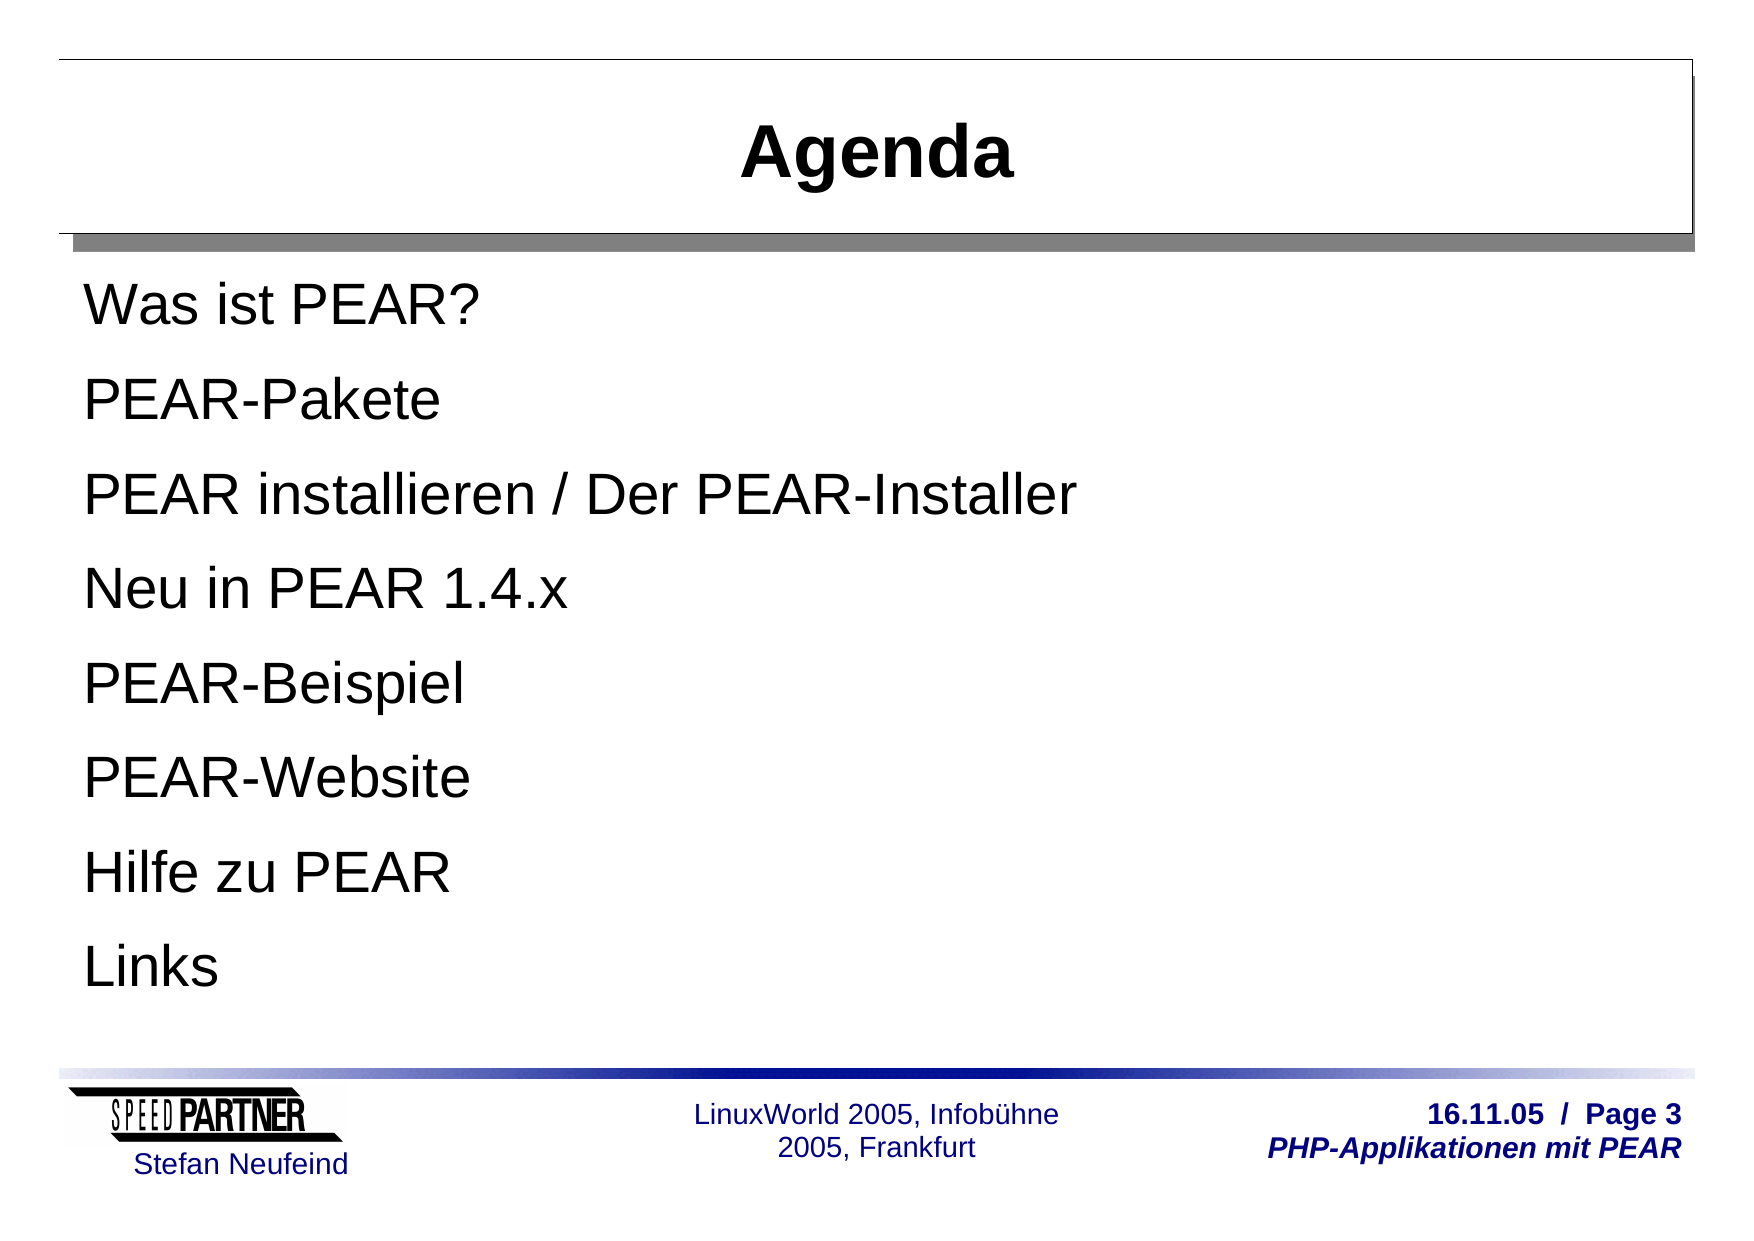

# Agenda
Was ist PEAR?
PEAR-Pakete
PEAR installieren / Der PEAR-Installer
Neu in PEAR 1.4.x
PEAR-Beispiel
PEAR-Website
Hilfe zu PEAR
Links